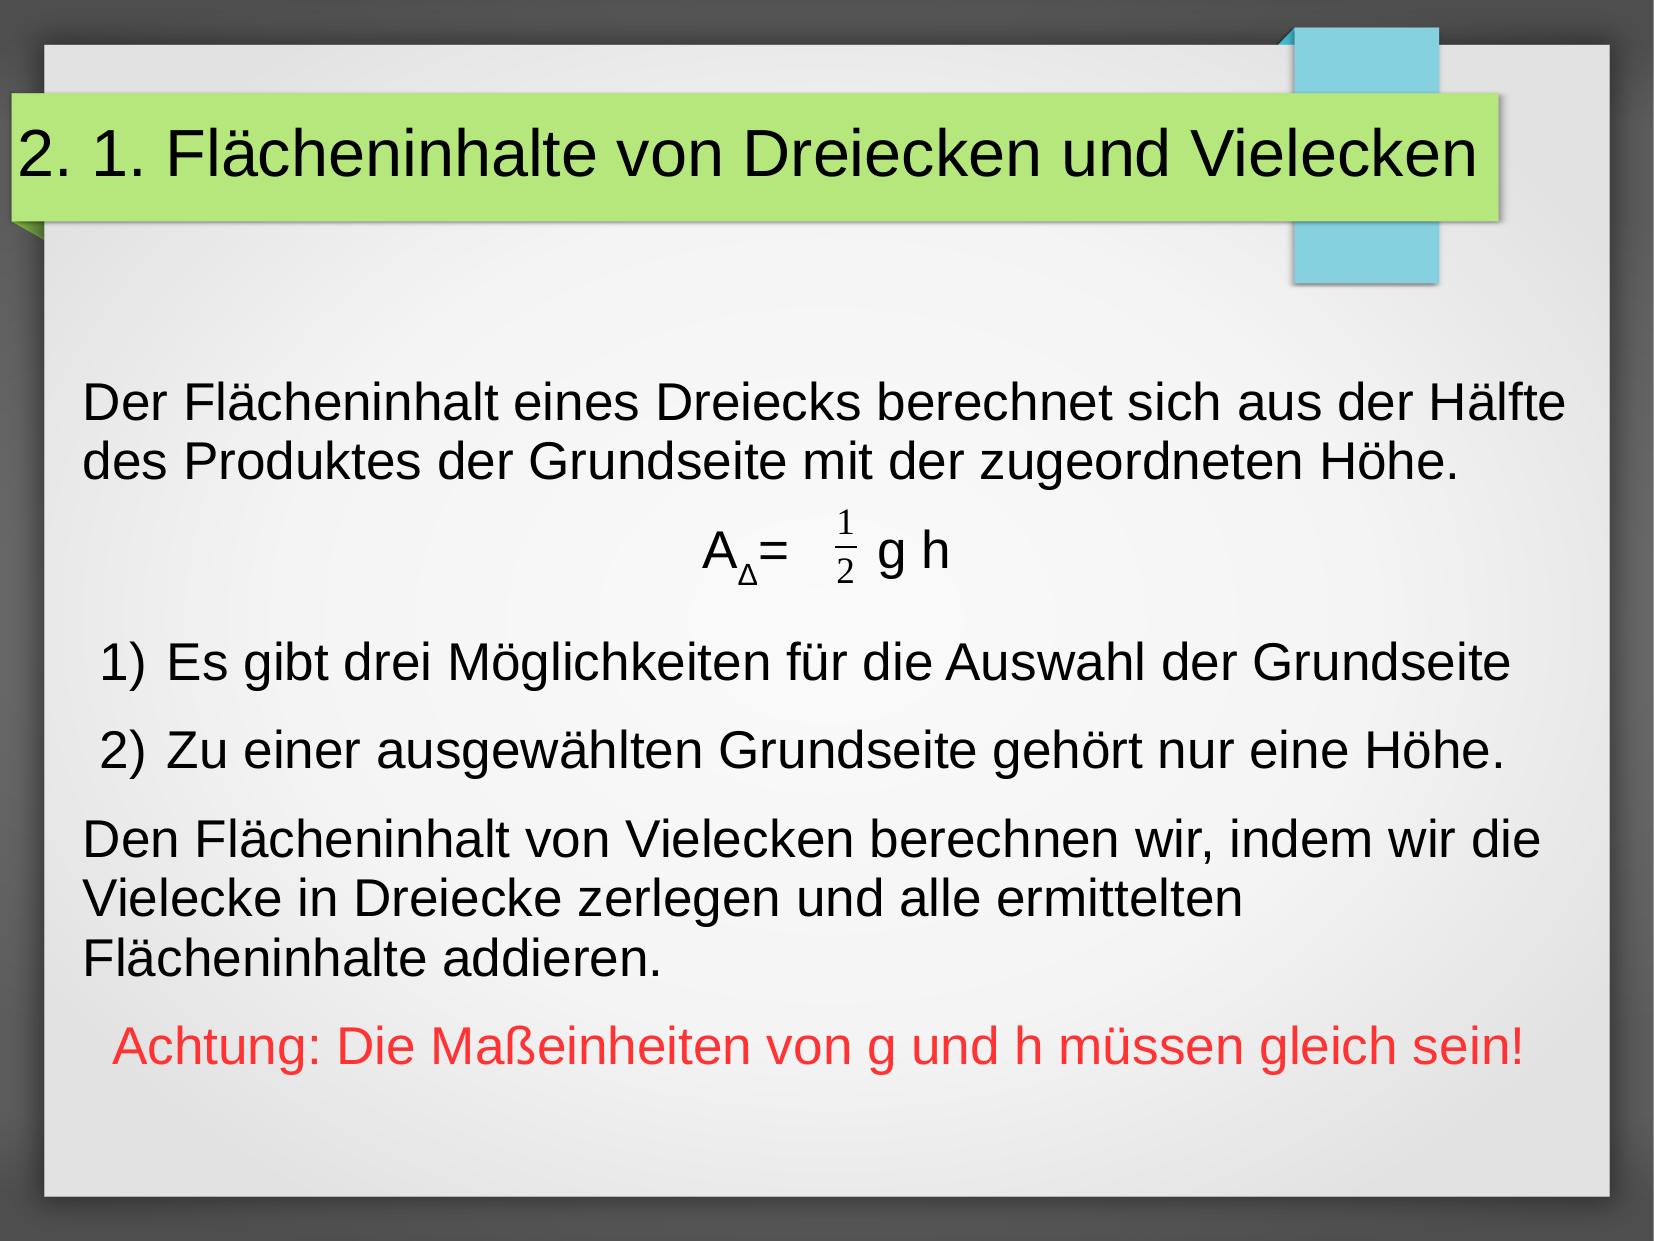

2. 1. Flächeninhalte von Dreiecken und Vielecken
# Der Flächeninhalt eines Dreiecks berechnet sich aus der Hälfte des Produktes der Grundseite mit der zugeordneten Höhe.
AΔ= g h
 Es gibt drei Möglichkeiten für die Auswahl der Grundseite
 Zu einer ausgewählten Grundseite gehört nur eine Höhe.
Den Flächeninhalt von Vielecken berechnen wir, indem wir die Vielecke in Dreiecke zerlegen und alle ermittelten Flächeninhalte addieren.
Achtung: Die Maßeinheiten von g und h müssen gleich sein!